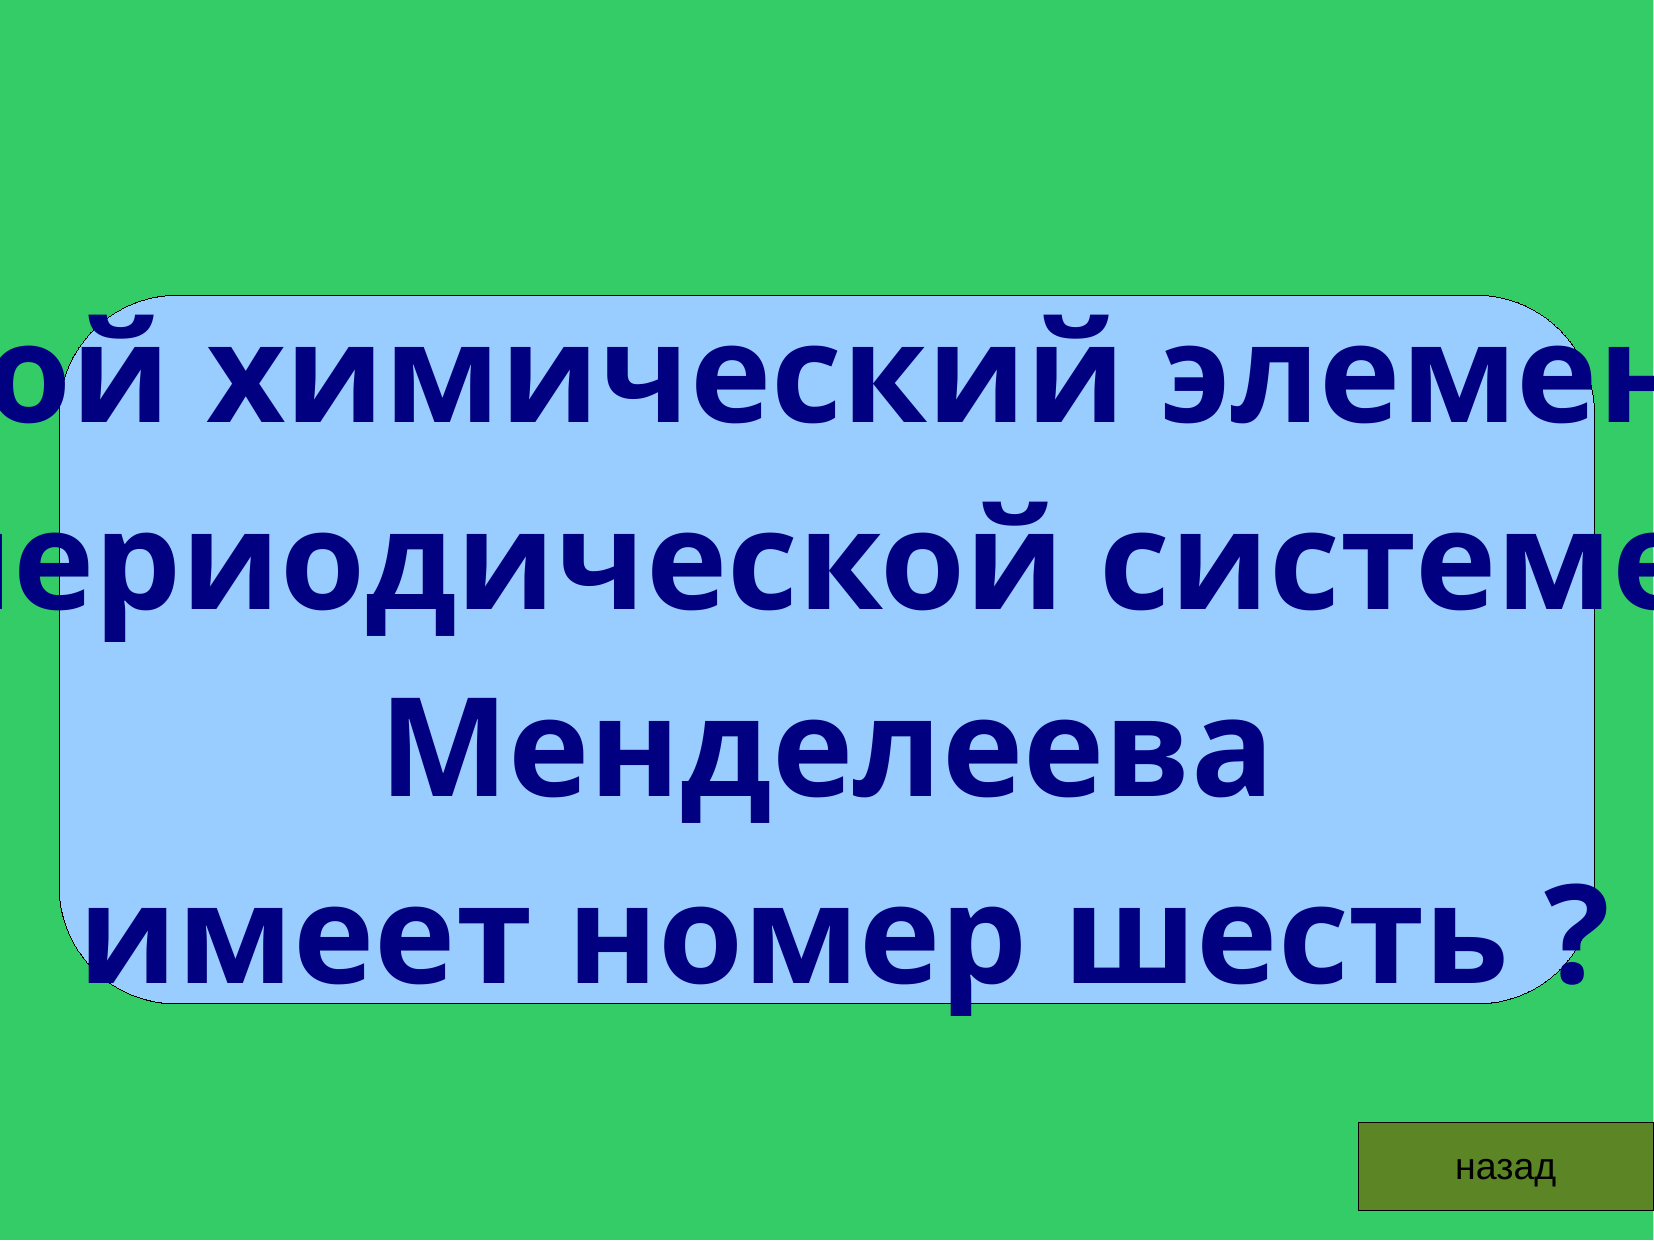

Какой химический элемент в
периодической системе
Менделеева
 имеет номер шесть ?
назад